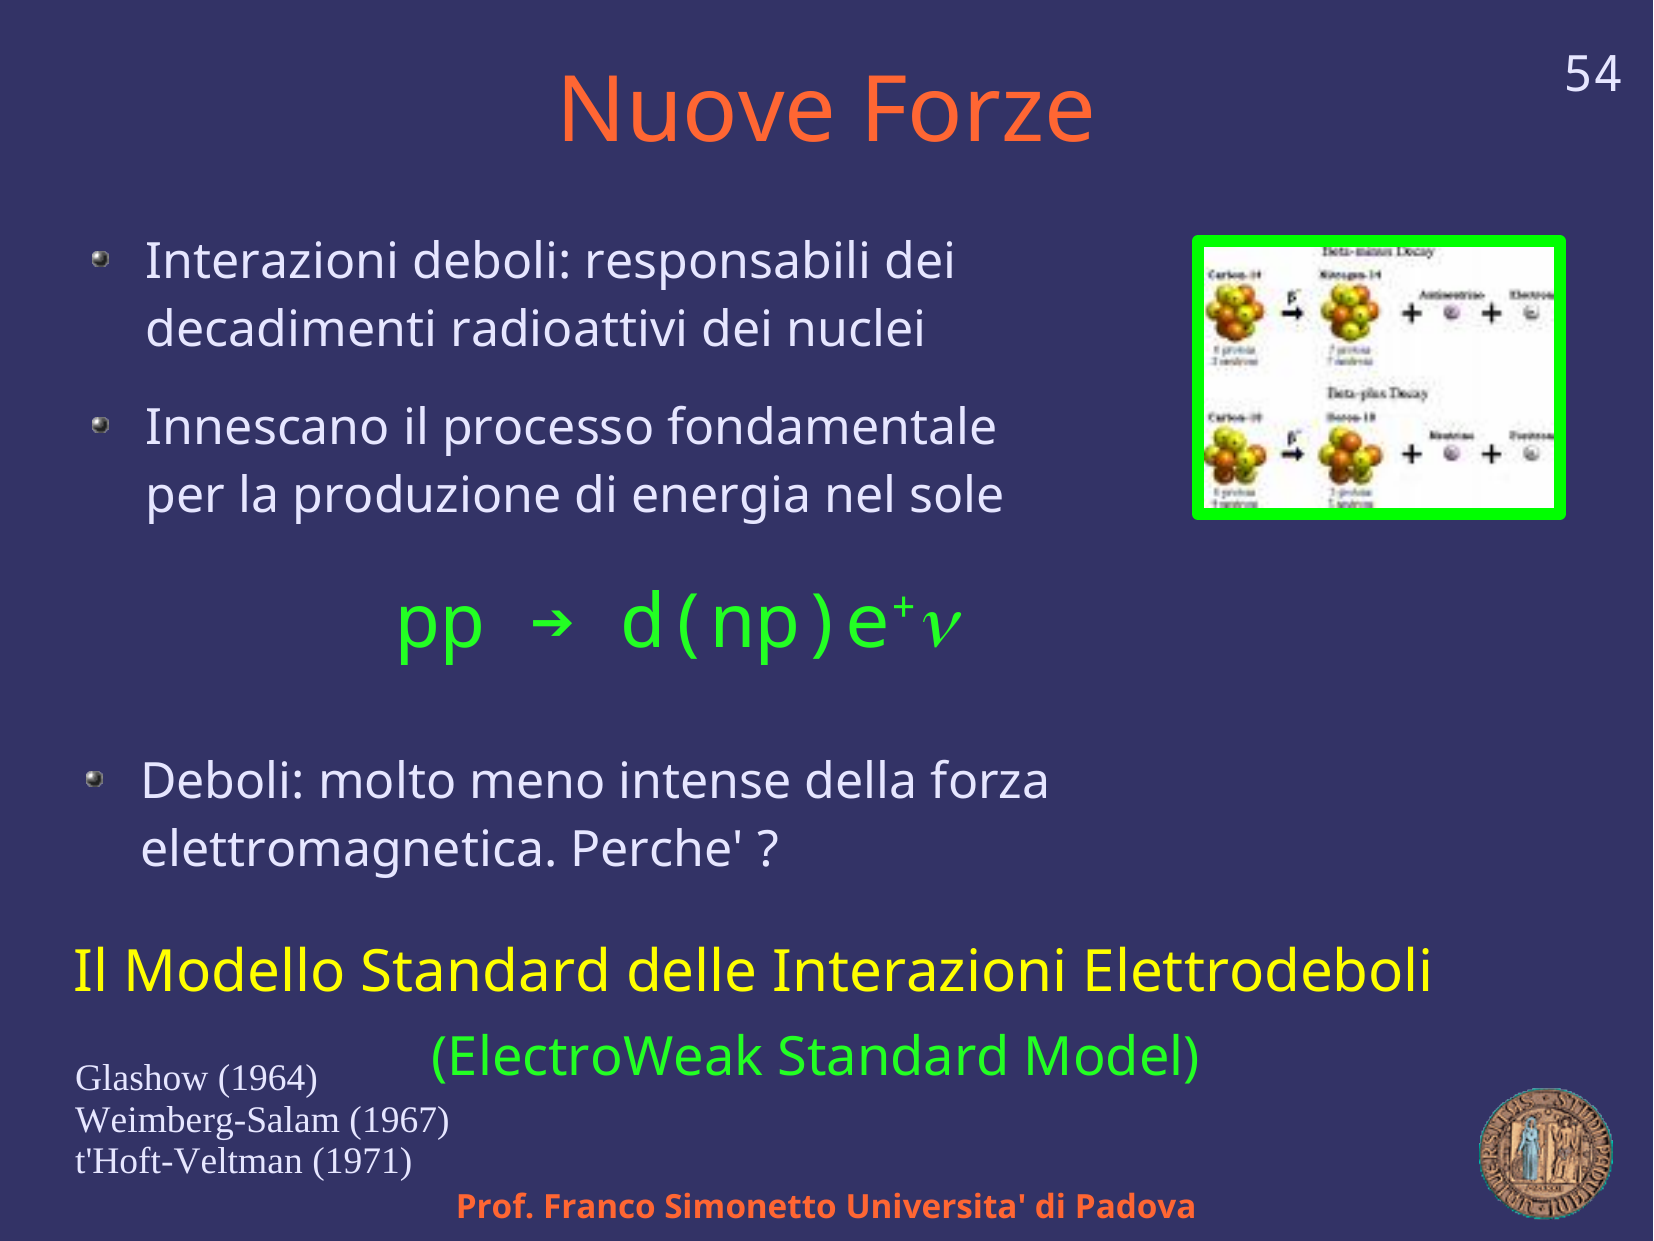

54
# Nuove Forze
Interazioni deboli: responsabili dei decadimenti radioattivi dei nuclei
Innescano il processo fondamentale per la produzione di energia nel sole
pp ➔ d(np)e+n
Deboli: molto meno intense della forza elettromagnetica. Perche' ?
Il Modello Standard delle Interazioni Elettrodeboli
(ElectroWeak Standard Model)
Glashow (1964)
Weimberg-Salam (1967)
t'Hoft-Veltman (1971)